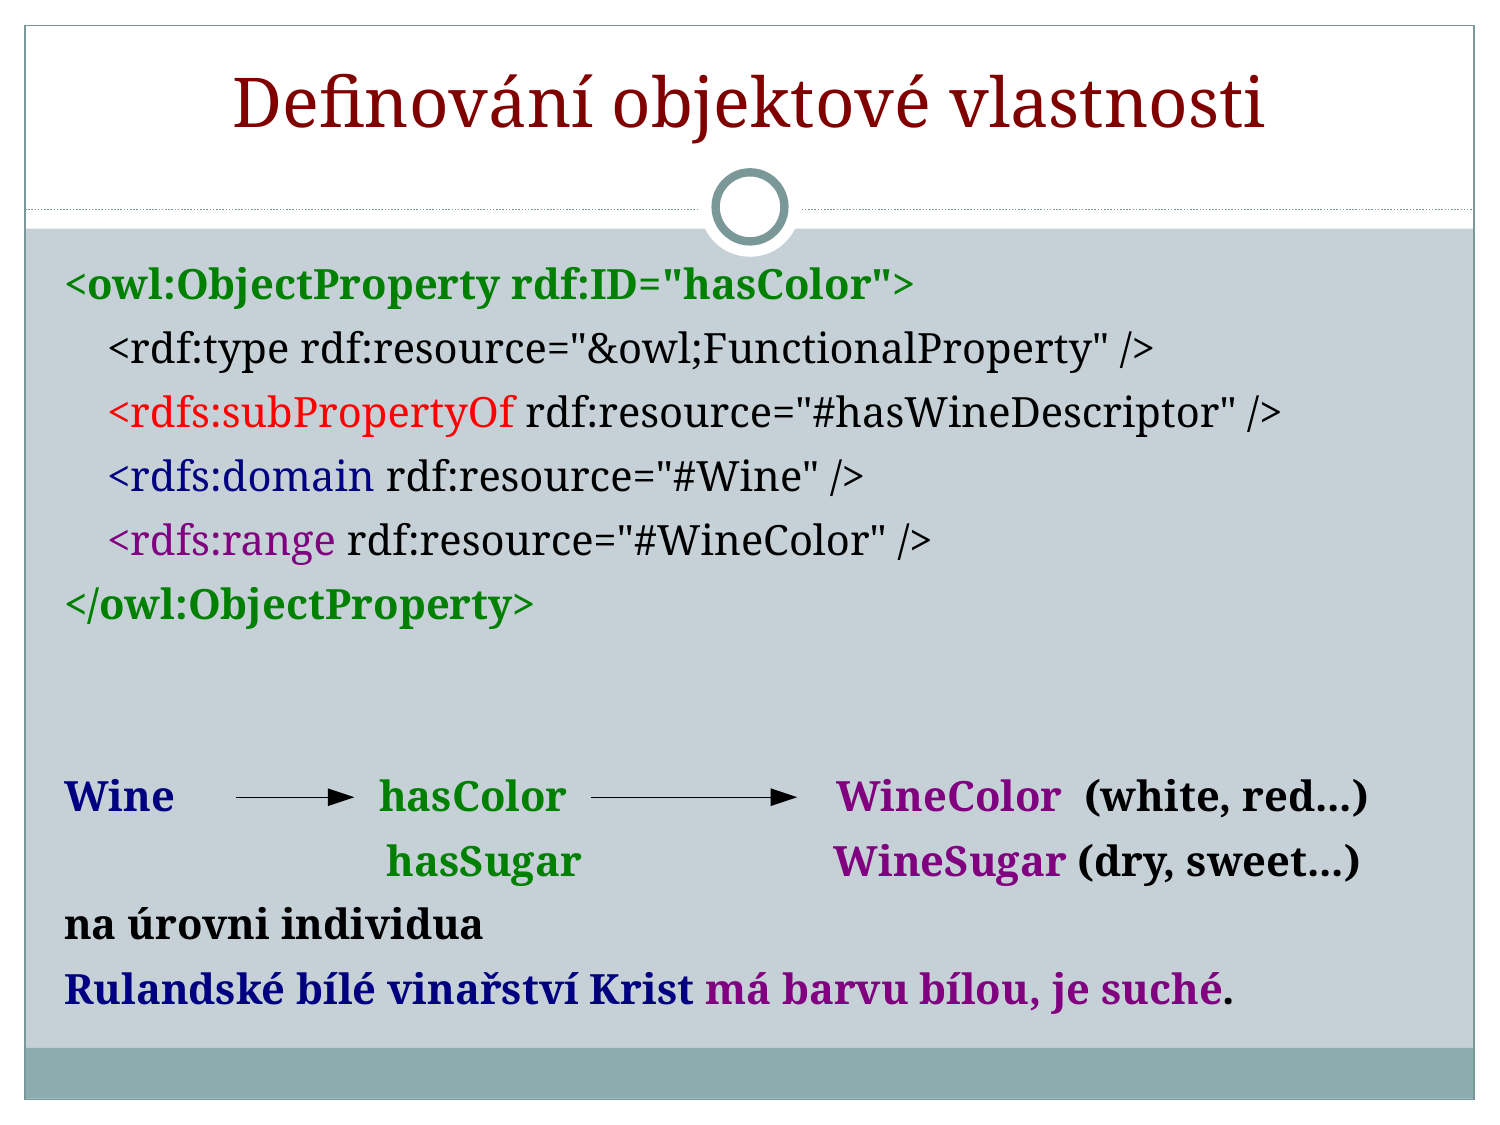

# Definování objektové vlastnosti
<owl:ObjectProperty rdf:ID="hasColor">
 <rdf:type rdf:resource="&owl;FunctionalProperty" />
 <rdfs:subPropertyOf rdf:resource="#hasWineDescriptor" />
 <rdfs:domain rdf:resource="#Wine" />
 <rdfs:range rdf:resource="#WineColor" />
</owl:ObjectProperty>
Wine hasColor WineColor (white, red...)
 hasSugar		 WineSugar (dry, sweet...)
na úrovni individua
Rulandské bílé vinařství Krist má barvu bílou, je suché.